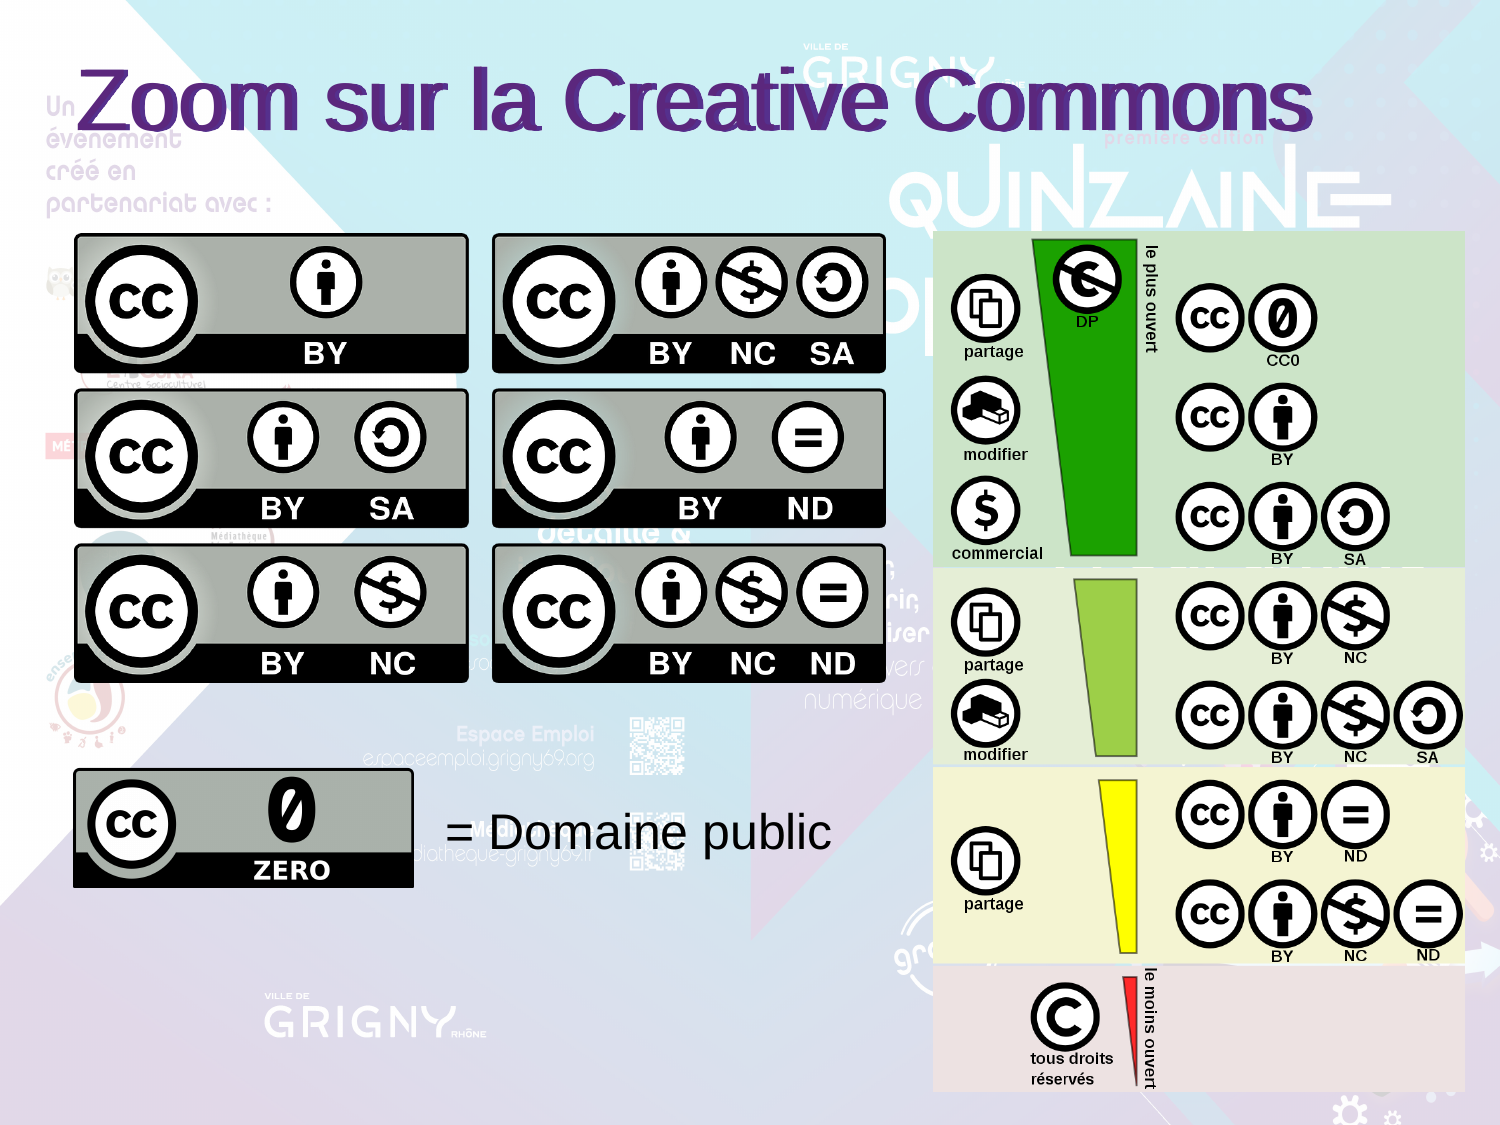

# Zoom sur la Creative Commons
= Domaine public